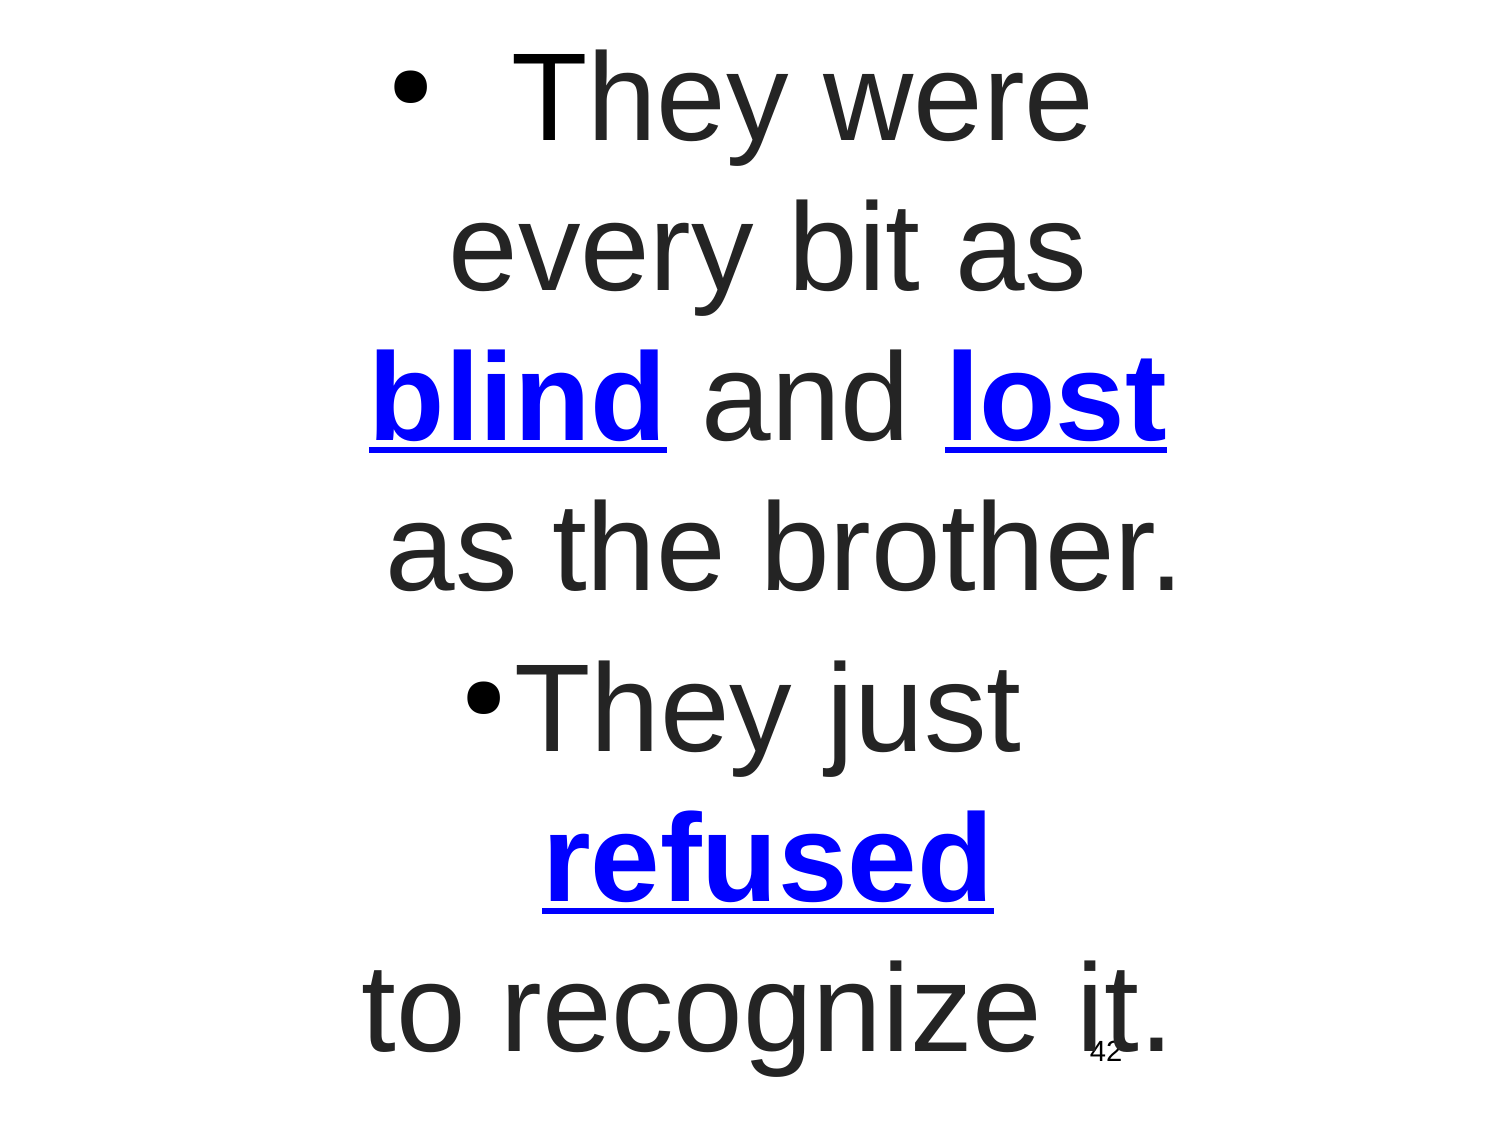

# They were every bit as blind and lost as the brother.
They just
refused
to recognize it.
42